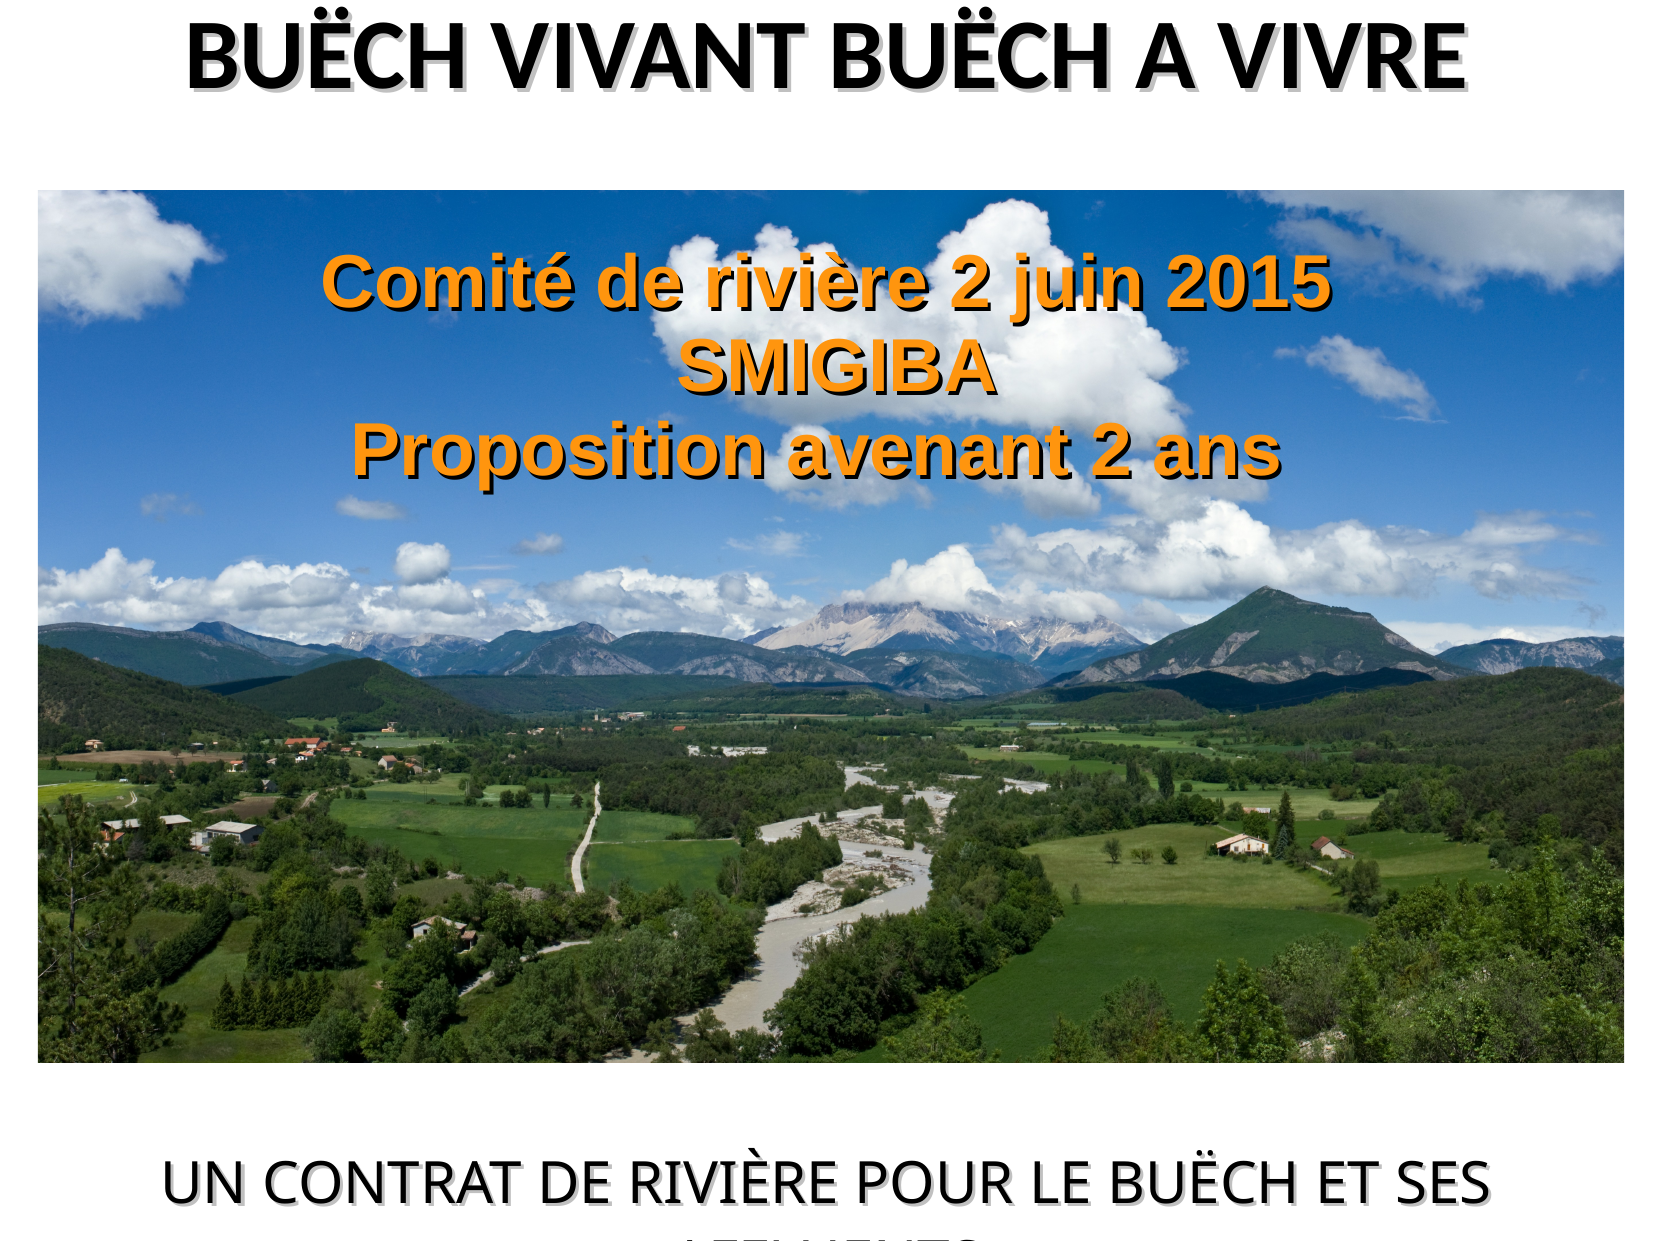

BUËCH VIVANT BUËCH A VIVRE
Comité de rivière 2 juin 2015
 SMIGIBA
Proposition avenant 2 ans
UN CONTRAT DE RIVIÈRE POUR LE BUËCH ET SES AFFLUENTS